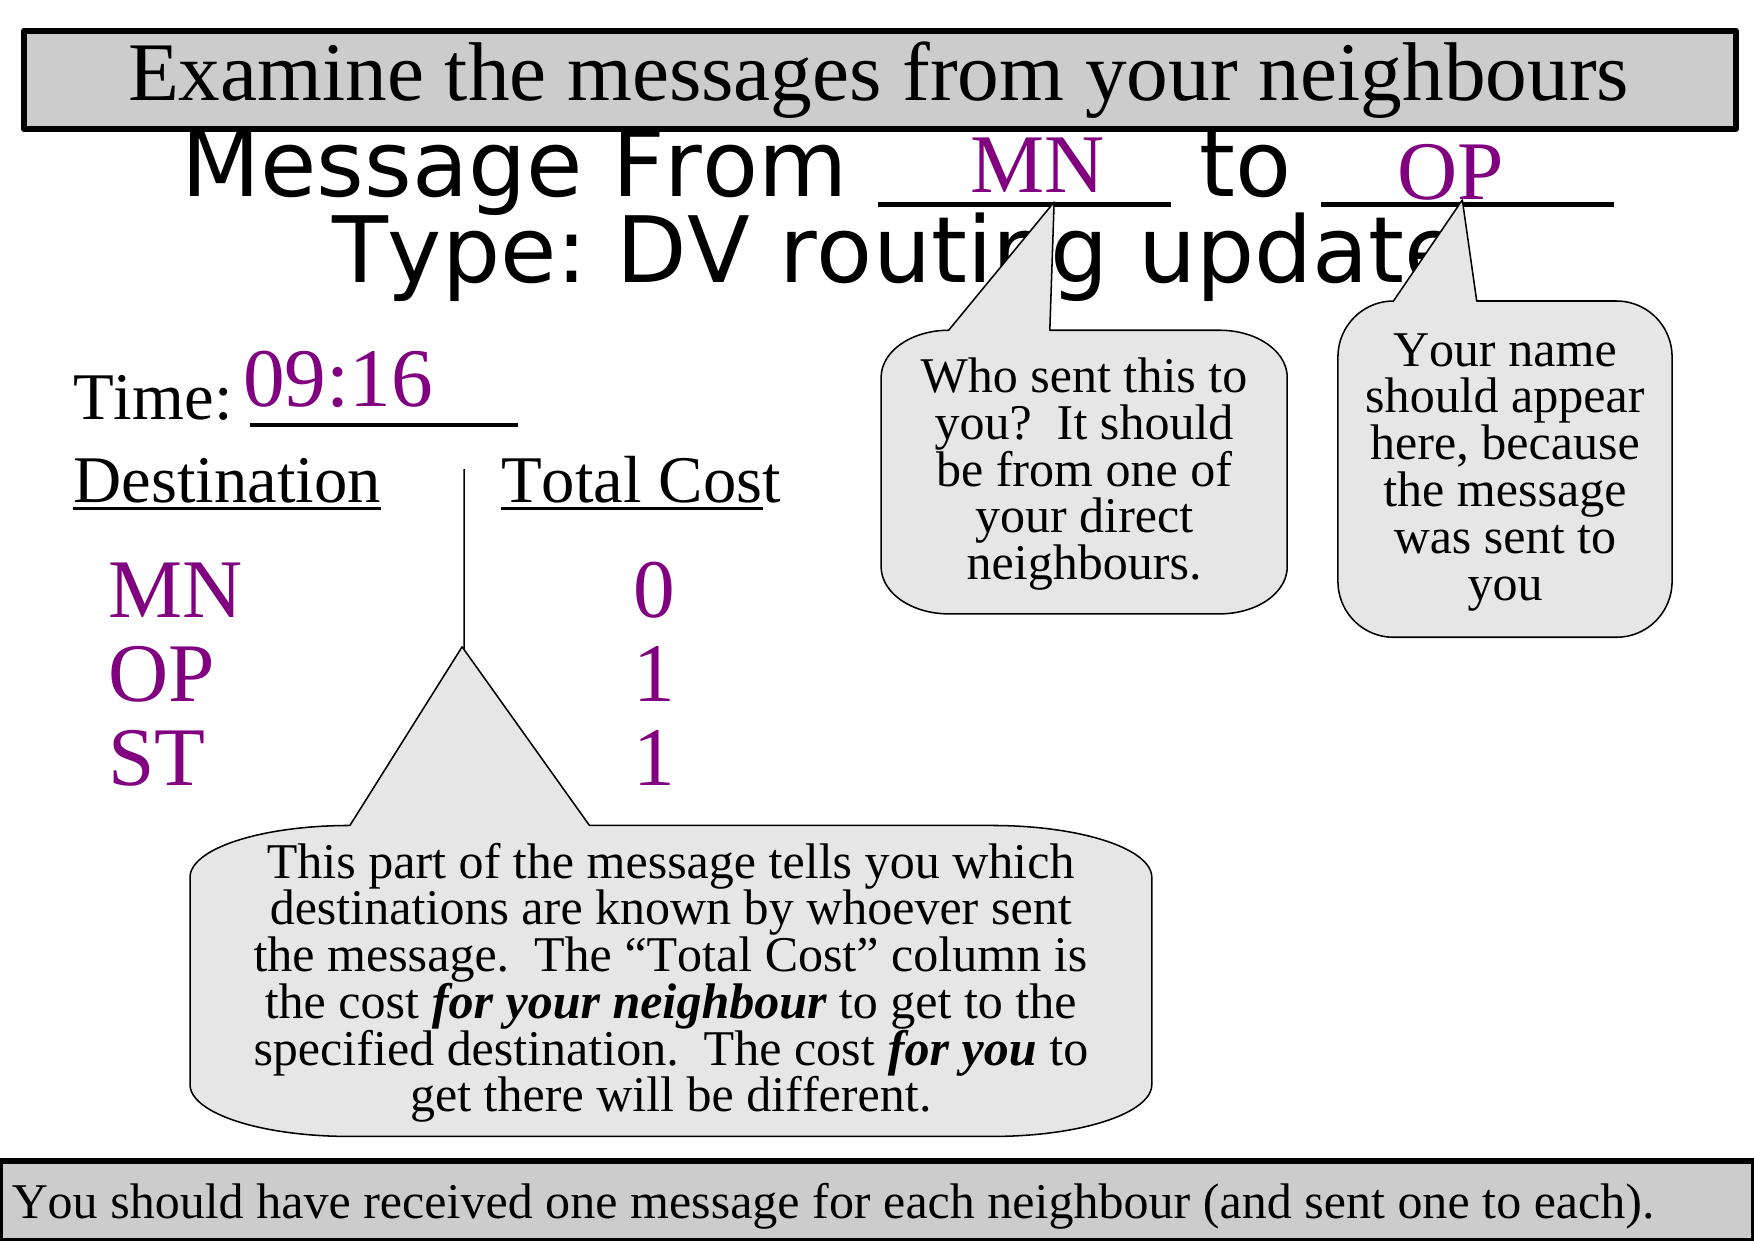

Examine the messages from your neighbours
# Message From to Type: DV routing update
MN
OP
Your name should appear here, because the message was sent to you
Who sent this to you? It should be from one of your direct neighbours.
09:16
Time:
Destination		Total Cost
MN						0
OP						1
ST						1
This part of the message tells you which destinations are known by whoever sent the message. The “Total Cost” column is the cost for your neighbour to get to the specified destination. The cost for you to get there will be different.
You should have received one message for each neighbour (and sent one to each).